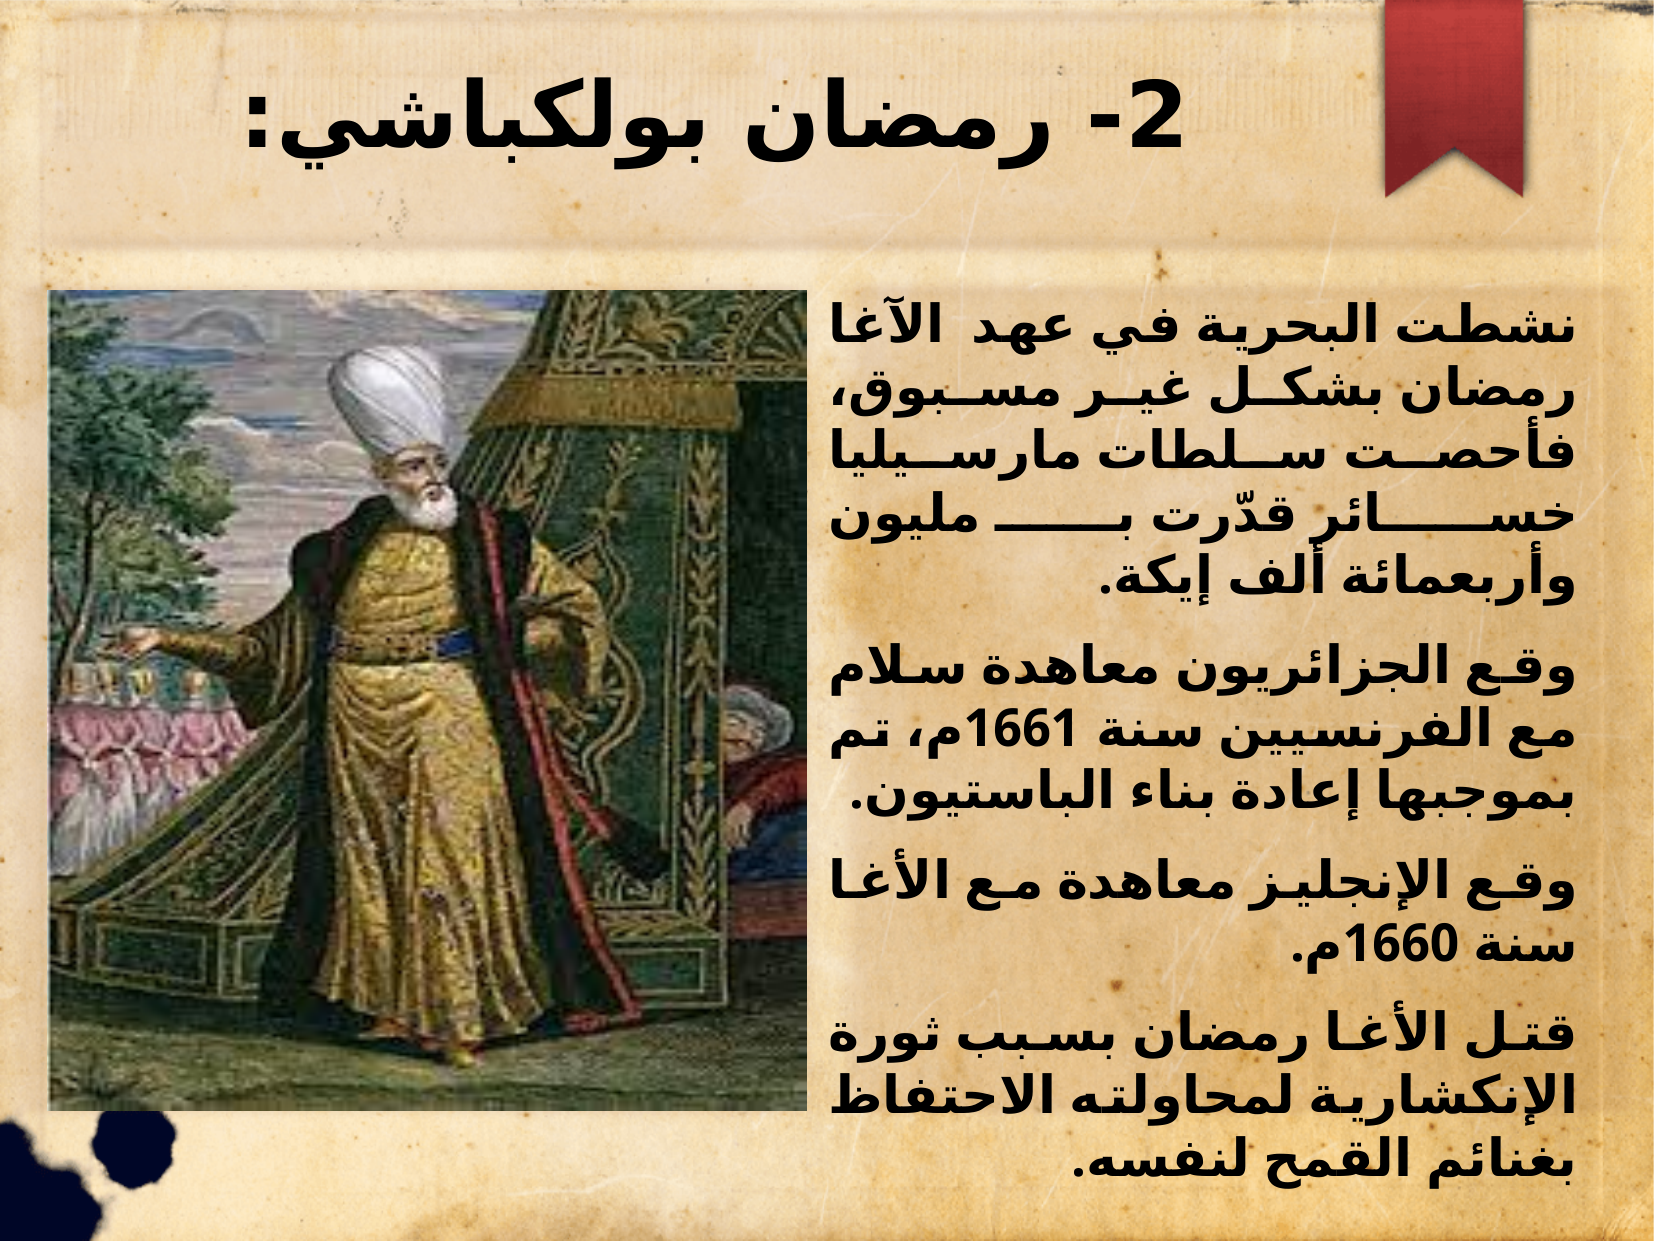

# 2- رمضان بولكباشي:
نشطت البحرية في عهد الآغا رمضان بشكل غير مسبوق، فأحصت سلطات مارسيليا خسائر قدّرت بـ مليون وأربعمائة ألف إيكة.
وقع الجزائريون معاهدة سلام مع الفرنسيين سنة 1661م، تم بموجبها إعادة بناء الباستيون.
وقع الإنجليز معاهدة مع الأغا سنة 1660م.
قتل الأغا رمضان بسبب ثورة الإنكشارية لمحاولته الاحتفاظ بغنائم القمح لنفسه.